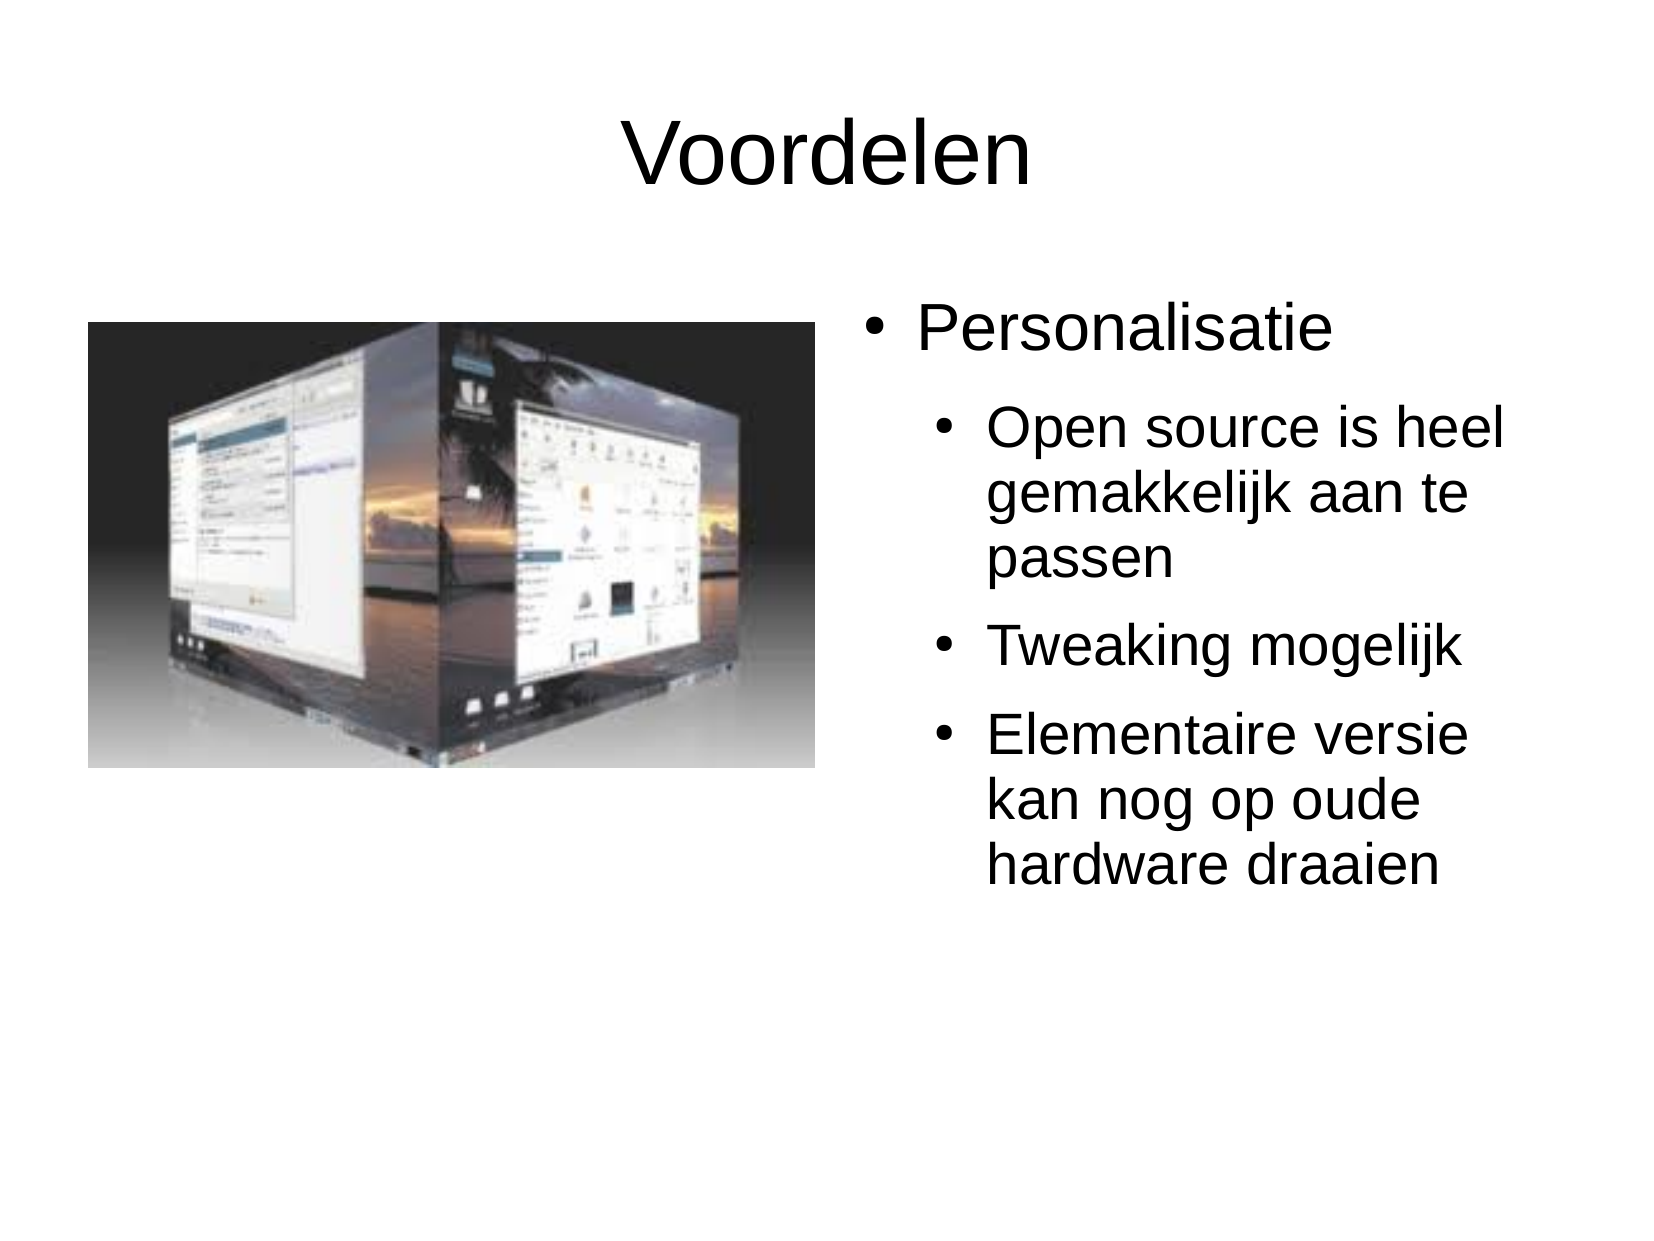

# Voordelen
Personalisatie
Open source is heel gemakkelijk aan te passen
Tweaking mogelijk
Elementaire versie kan nog op oude hardware draaien